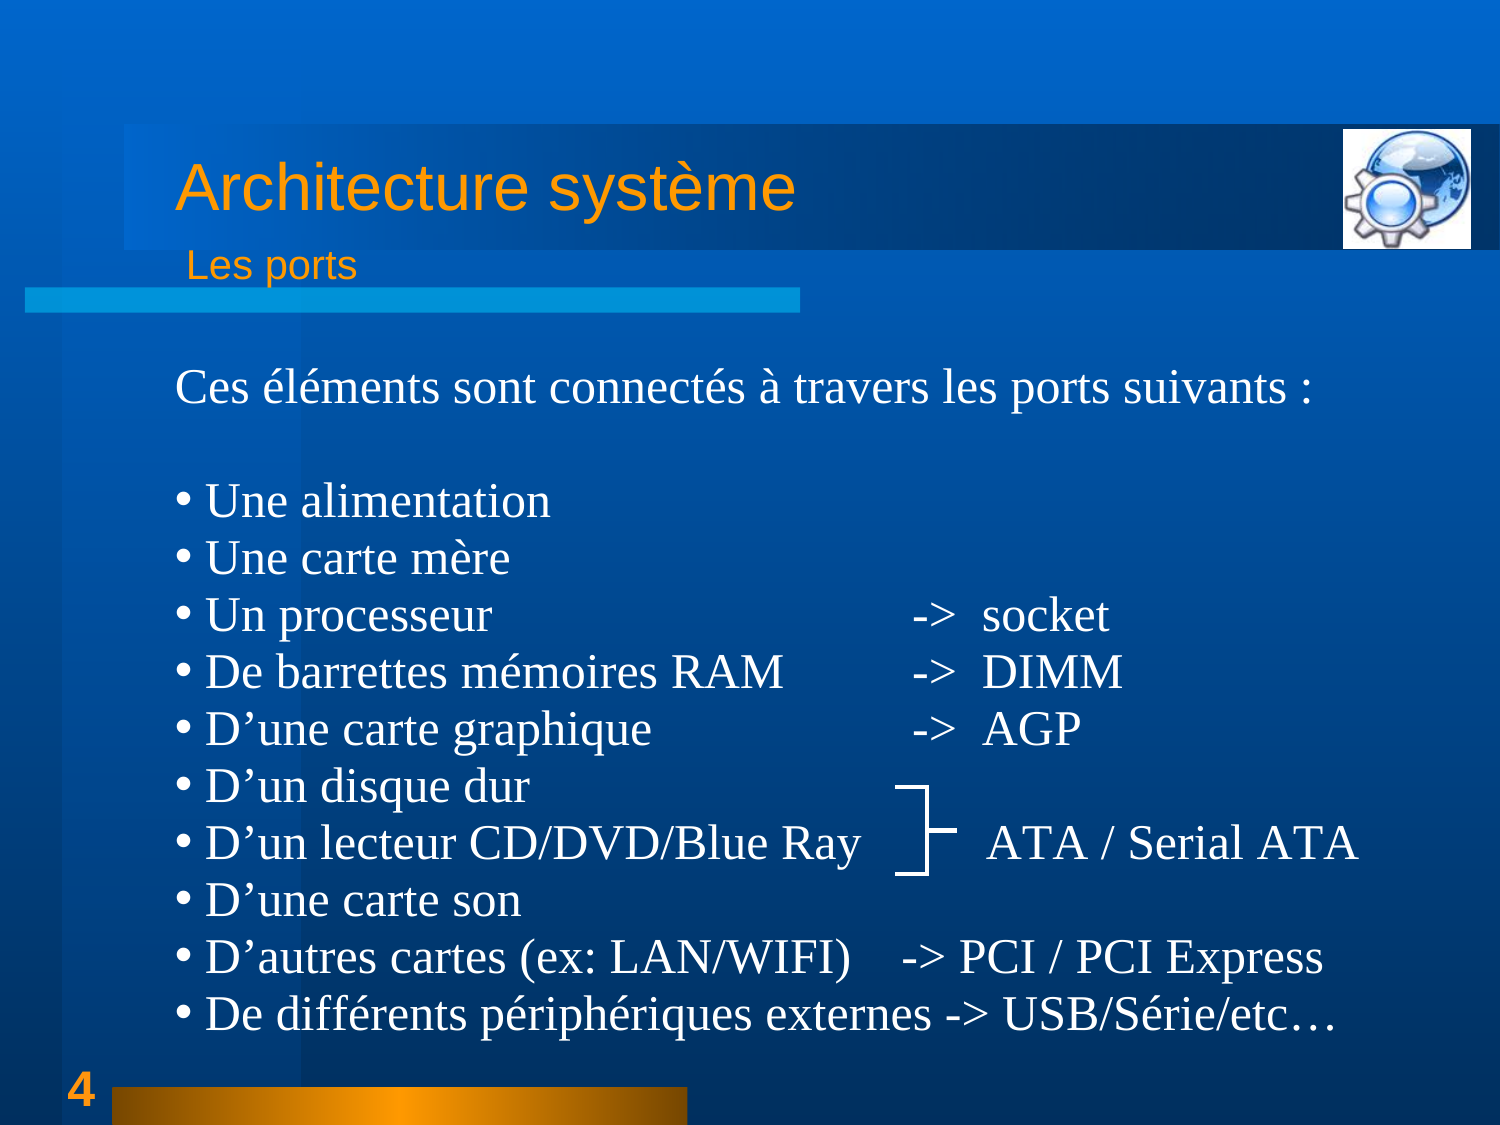

Architecture système
Les ports
Ces éléments sont connectés à travers les ports suivants :
 Une alimentation
 Une carte mère
 Un processeur						-> socket
 De barrettes mémoires RAM		-> DIMM
 D’une carte graphique				-> AGP
 D’un disque dur
 D’un lecteur CD/DVD/Blue Ray		ATA / Serial ATA
 D’une carte son
 D’autres cartes (ex: LAN/WIFI) -> PCI / PCI Express
 De différents périphériques externes -> USB/Série/etc…